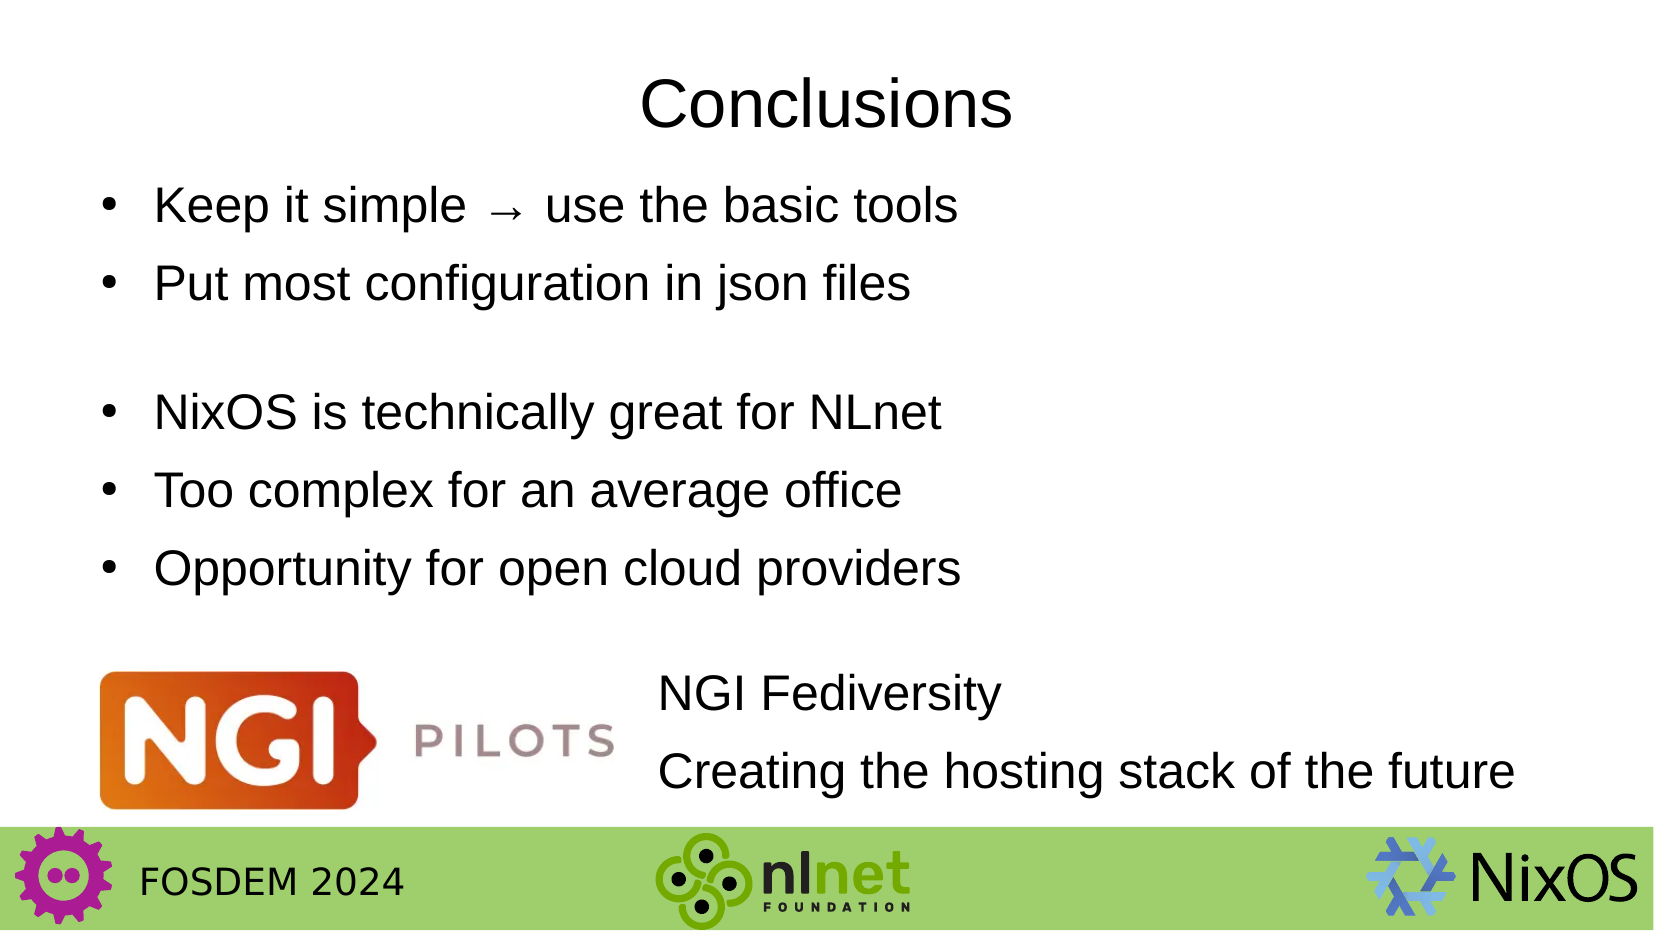

# Conclusions
Keep it simple → use the basic tools
Put most configuration in json files
NixOS is technically great for NLnet
Too complex for an average office
Opportunity for open cloud providers
NGI Fediversity
Creating the hosting stack of the future